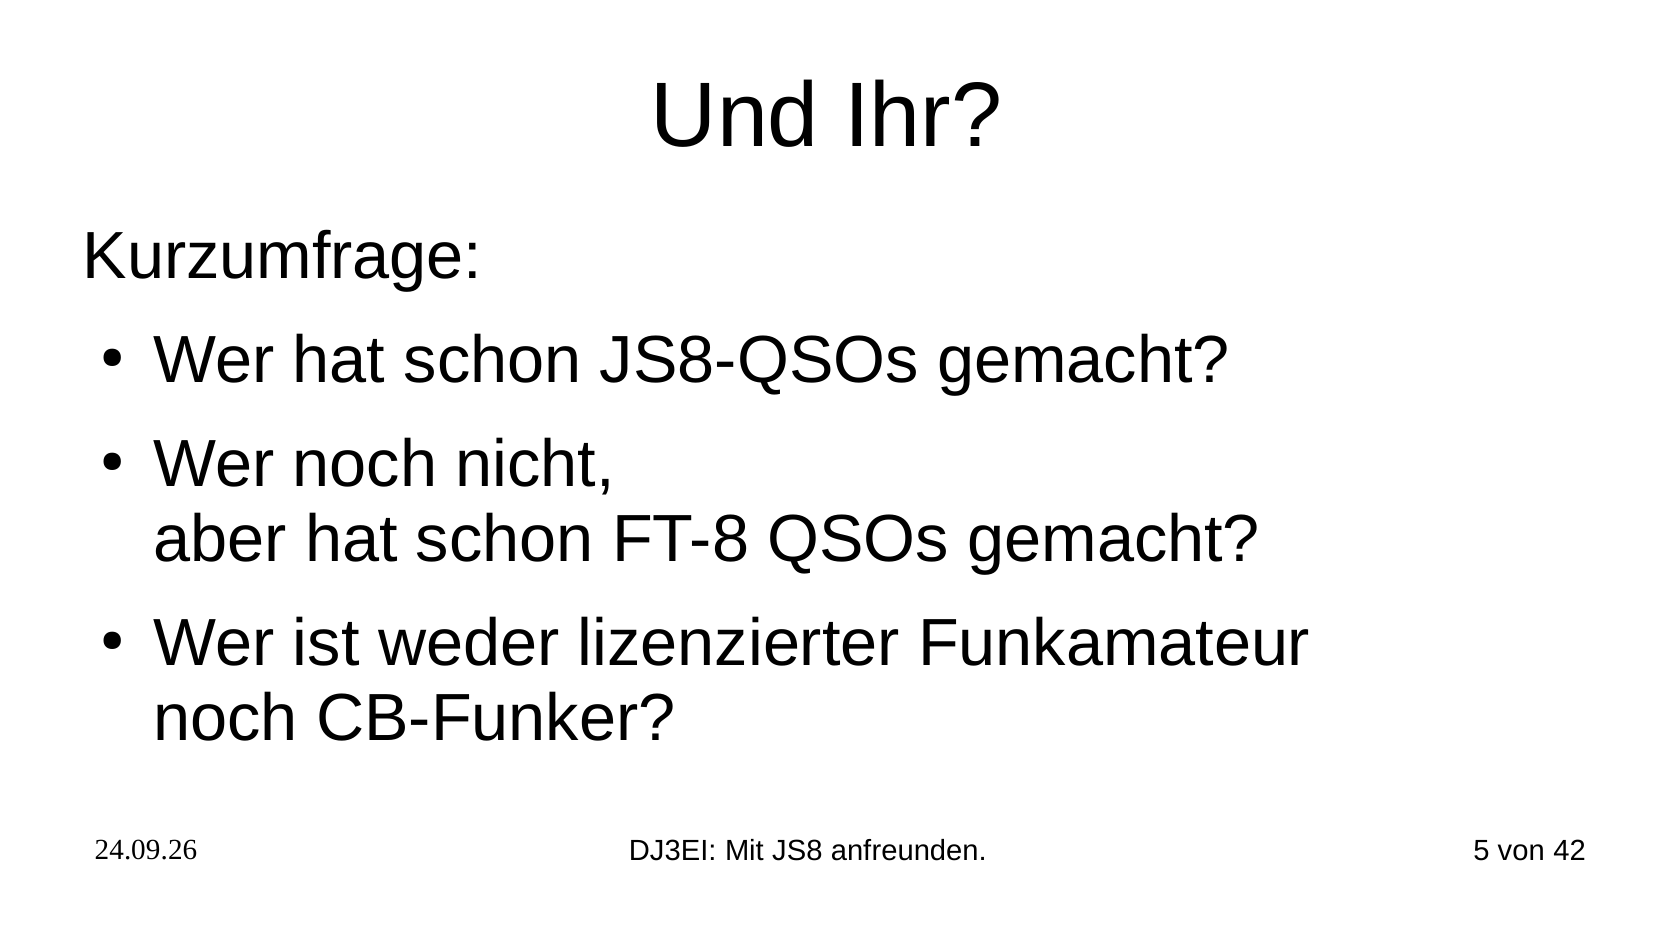

# Und Ihr?
Kurzumfrage:
Wer hat schon JS8-QSOs gemacht?
Wer noch nicht,
aber hat schon FT-8 QSOs gemacht?
Wer ist weder lizenzierter Funkamateur
noch CB-Funker?
5